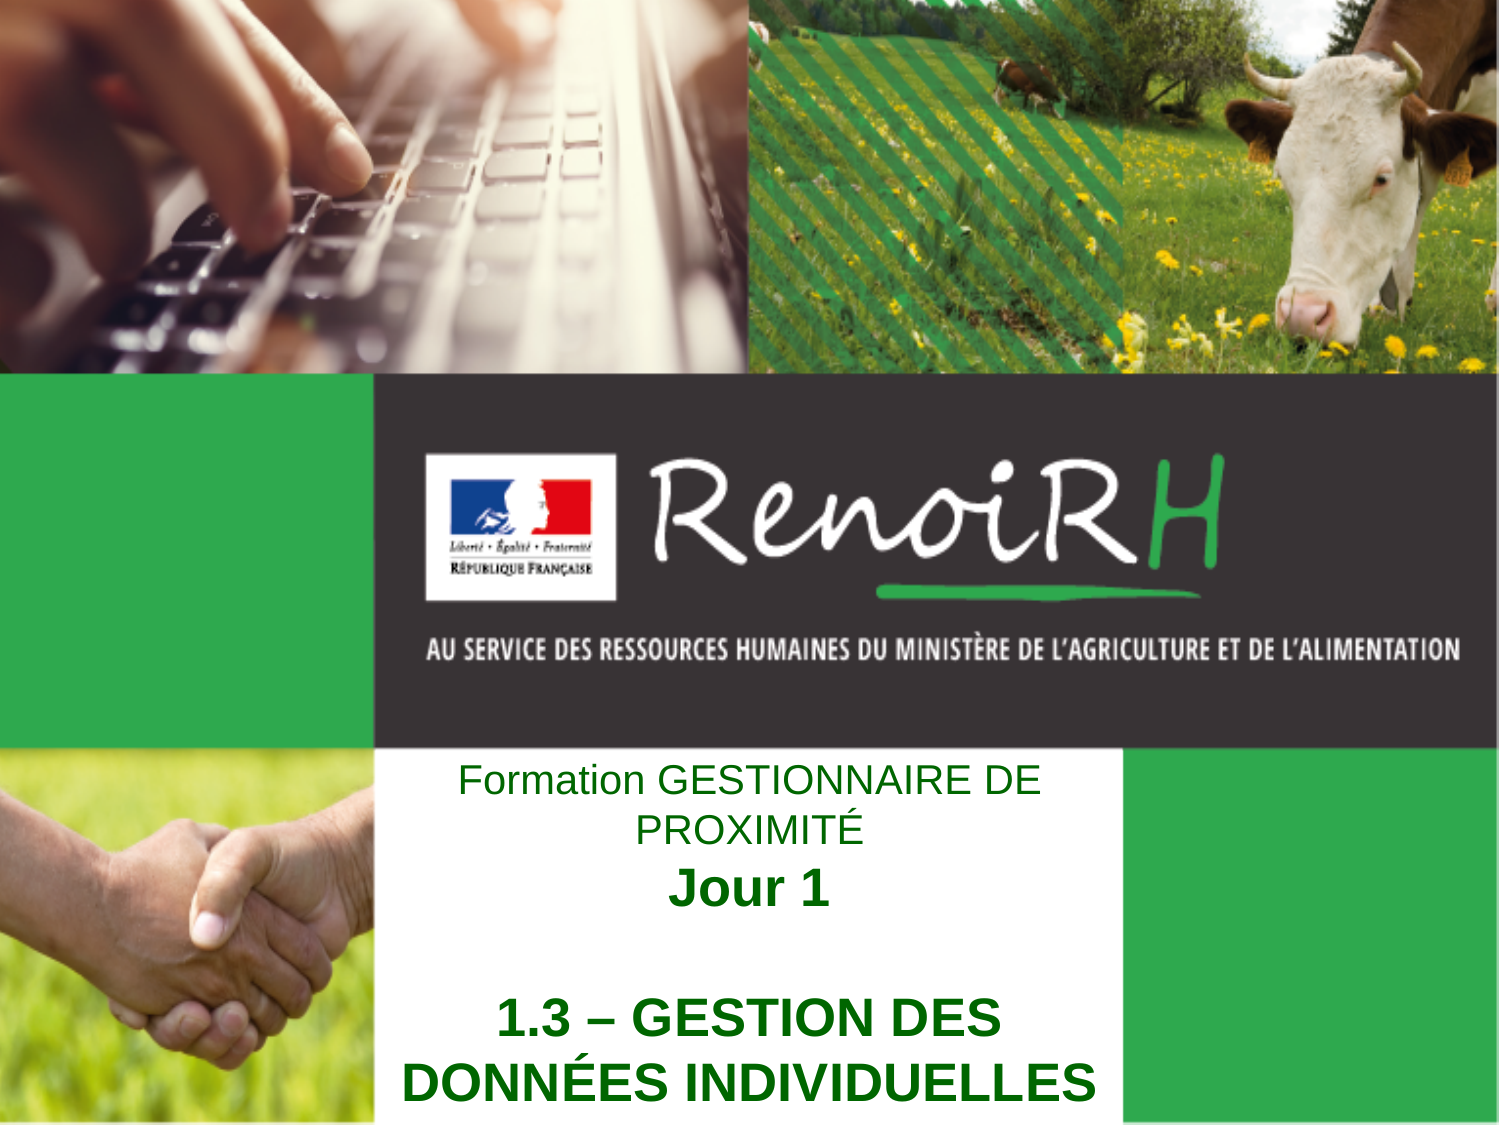

Formation GESTIONNAIRE DE PROXIMITÉ
Jour 1
1.3 – GESTION DES DONNÉES INDIVIDUELLES